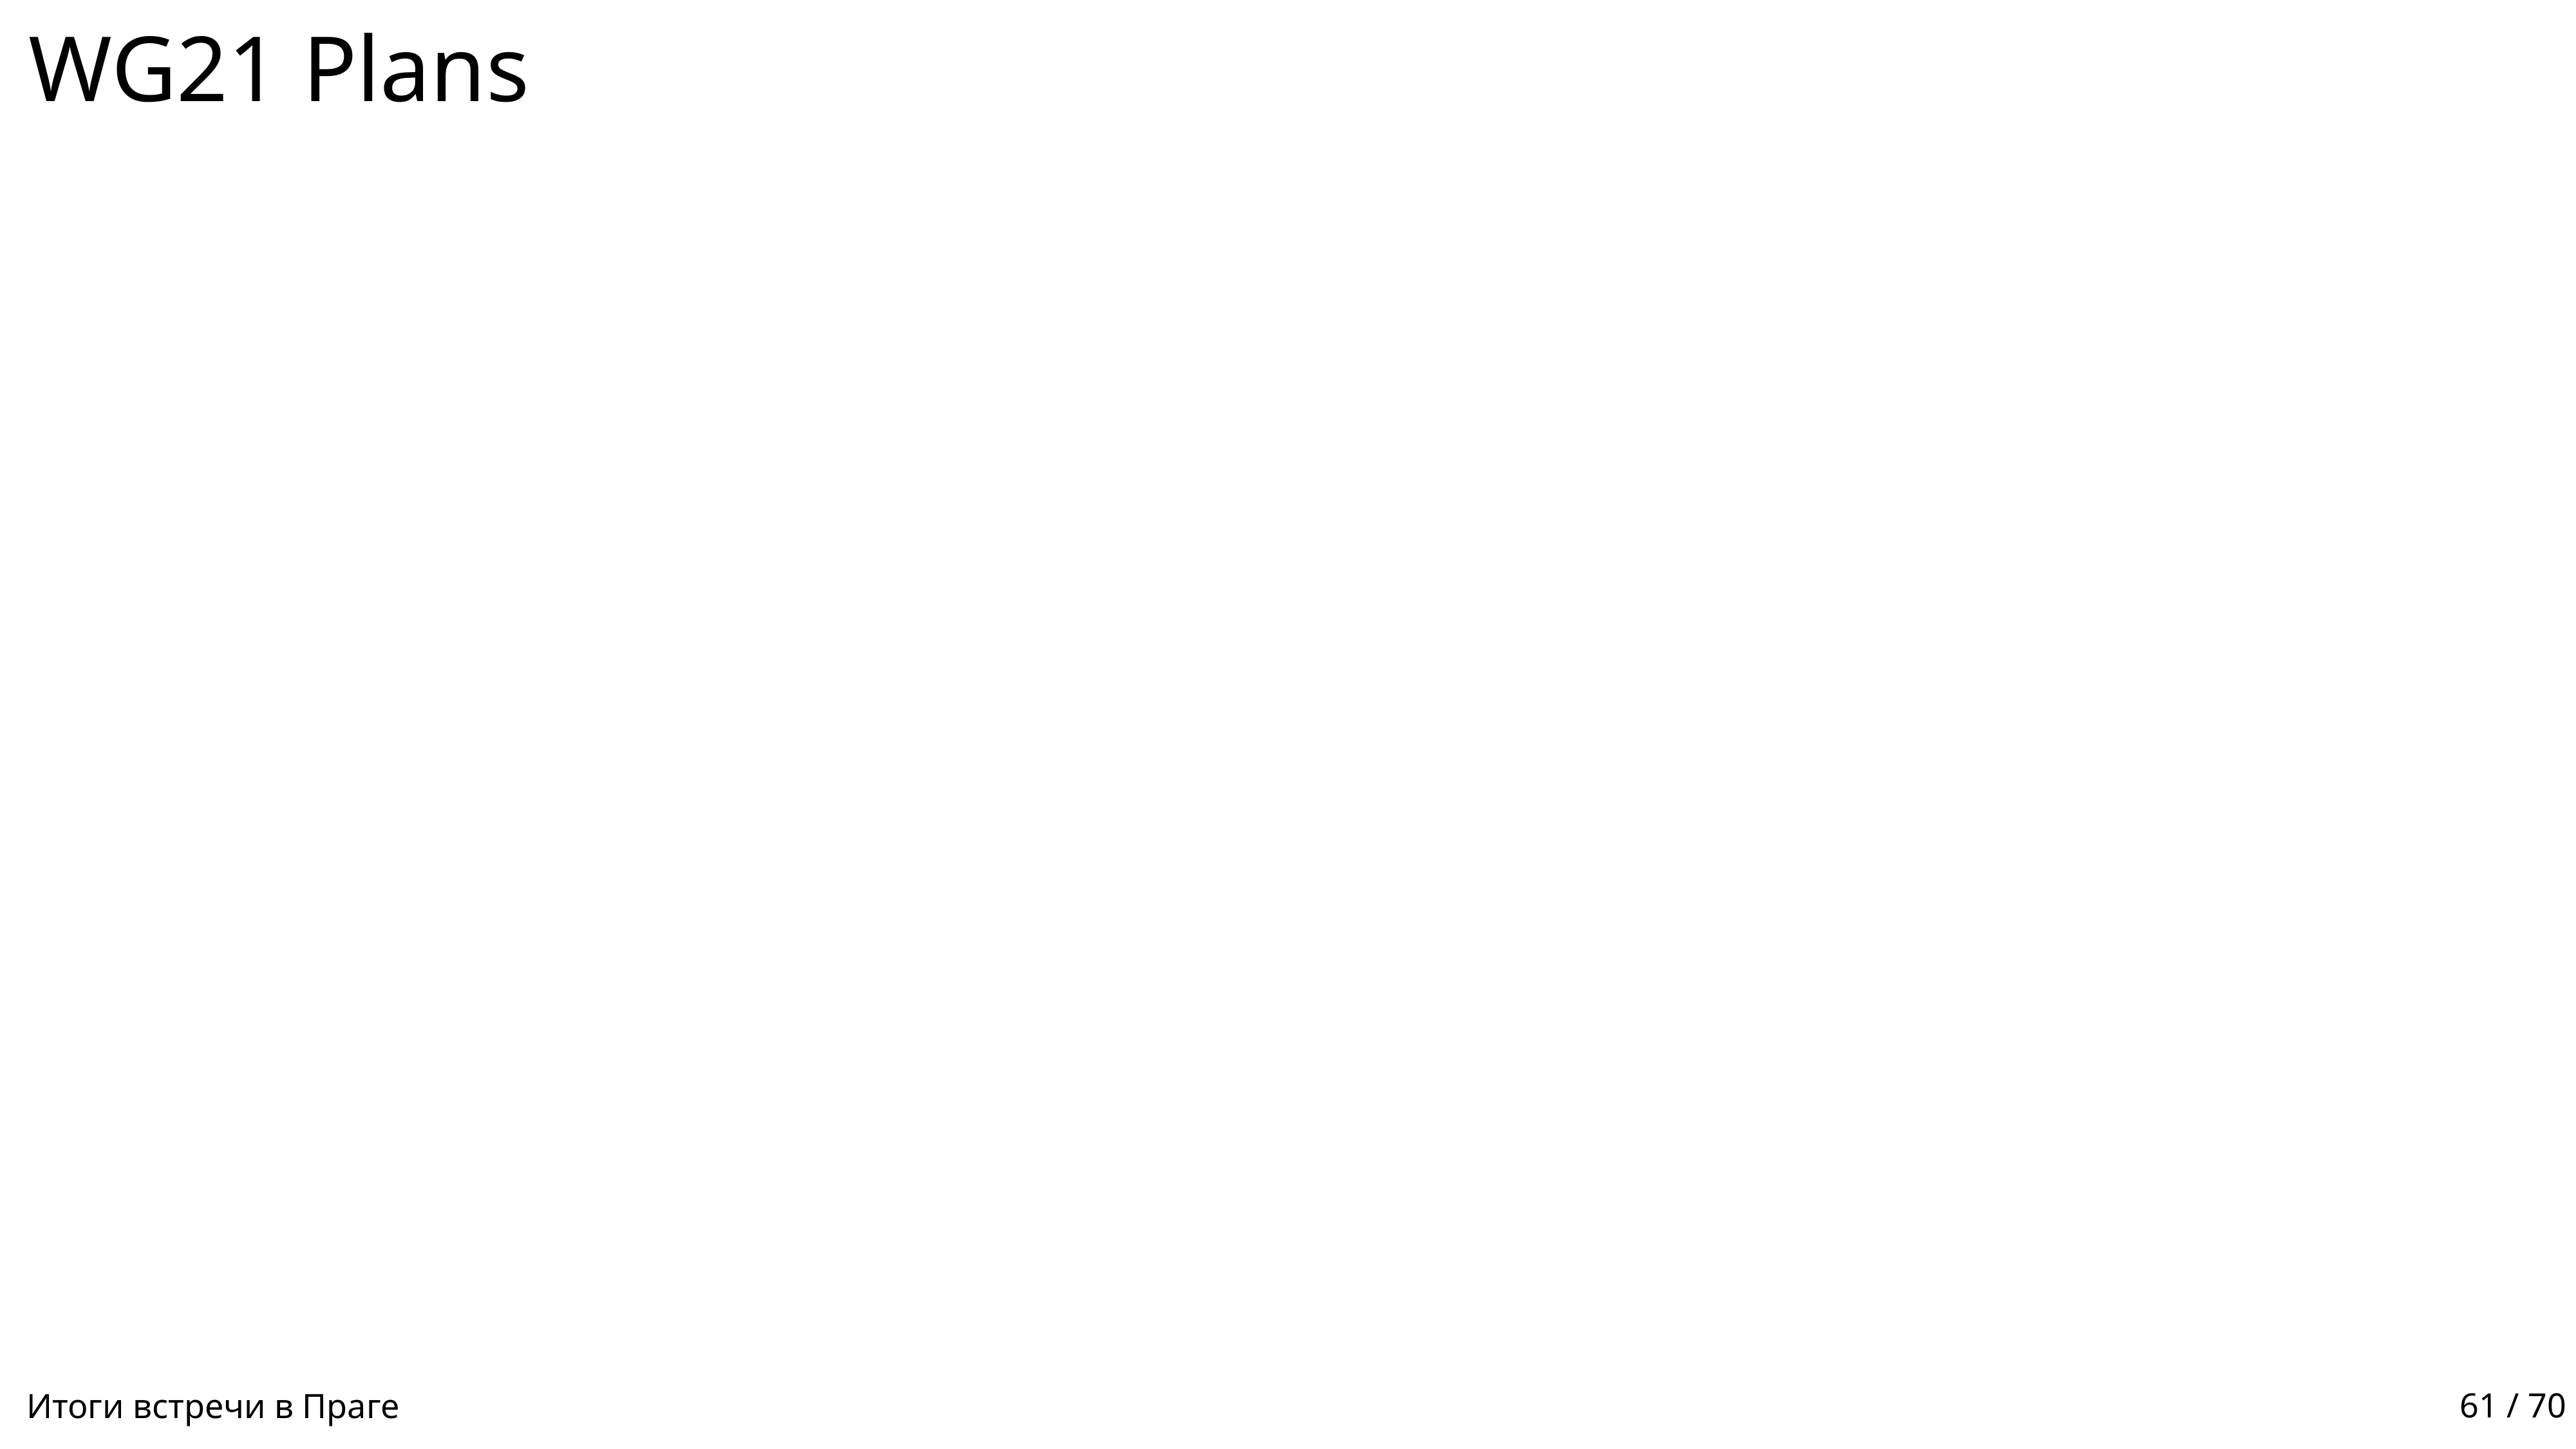

# WG21 Plans
Итоги встречи в Праге